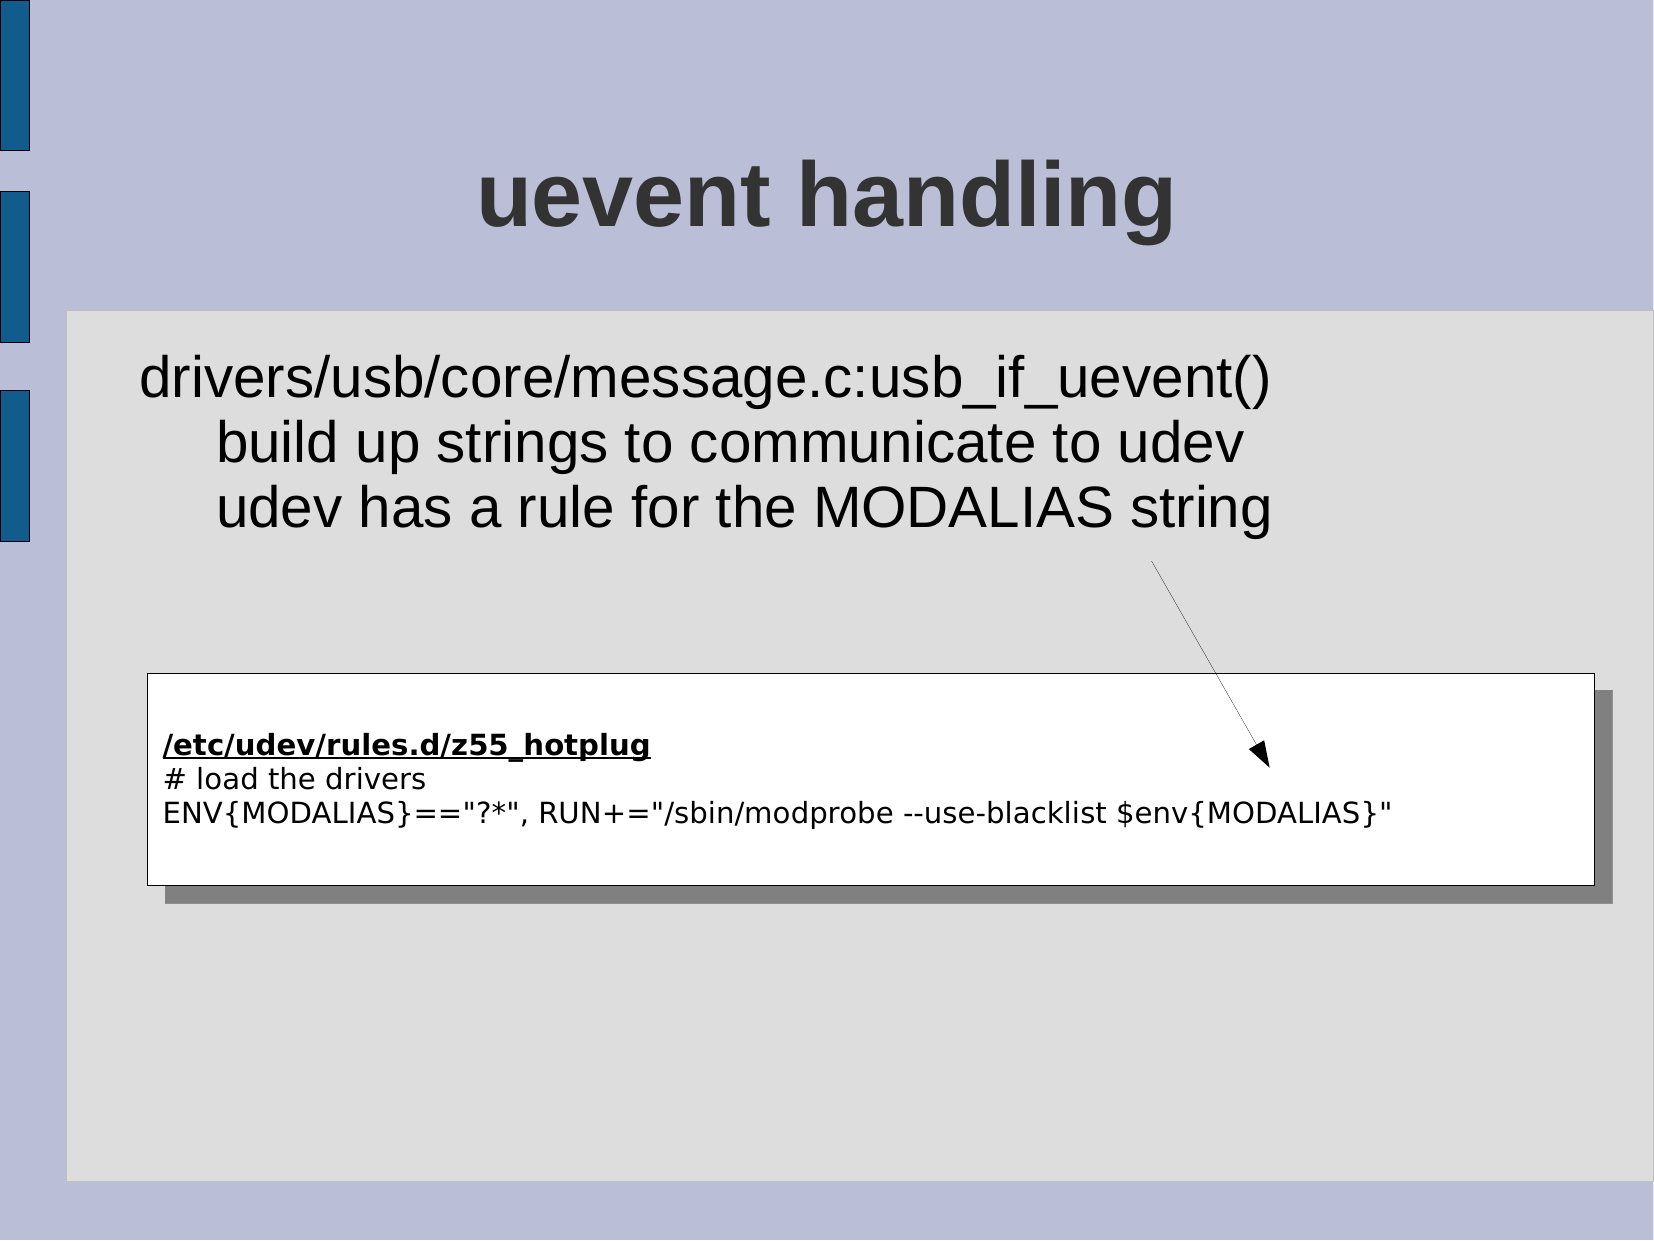

# uevent handling
drivers/usb/core/message.c:usb_if_uevent()
build up strings to communicate to udev
udev has a rule for the MODALIAS string
/etc/udev/rules.d/z55_hotplug
# load the drivers
ENV{MODALIAS}=="?*", RUN+="/sbin/modprobe --use-blacklist $env{MODALIAS}"